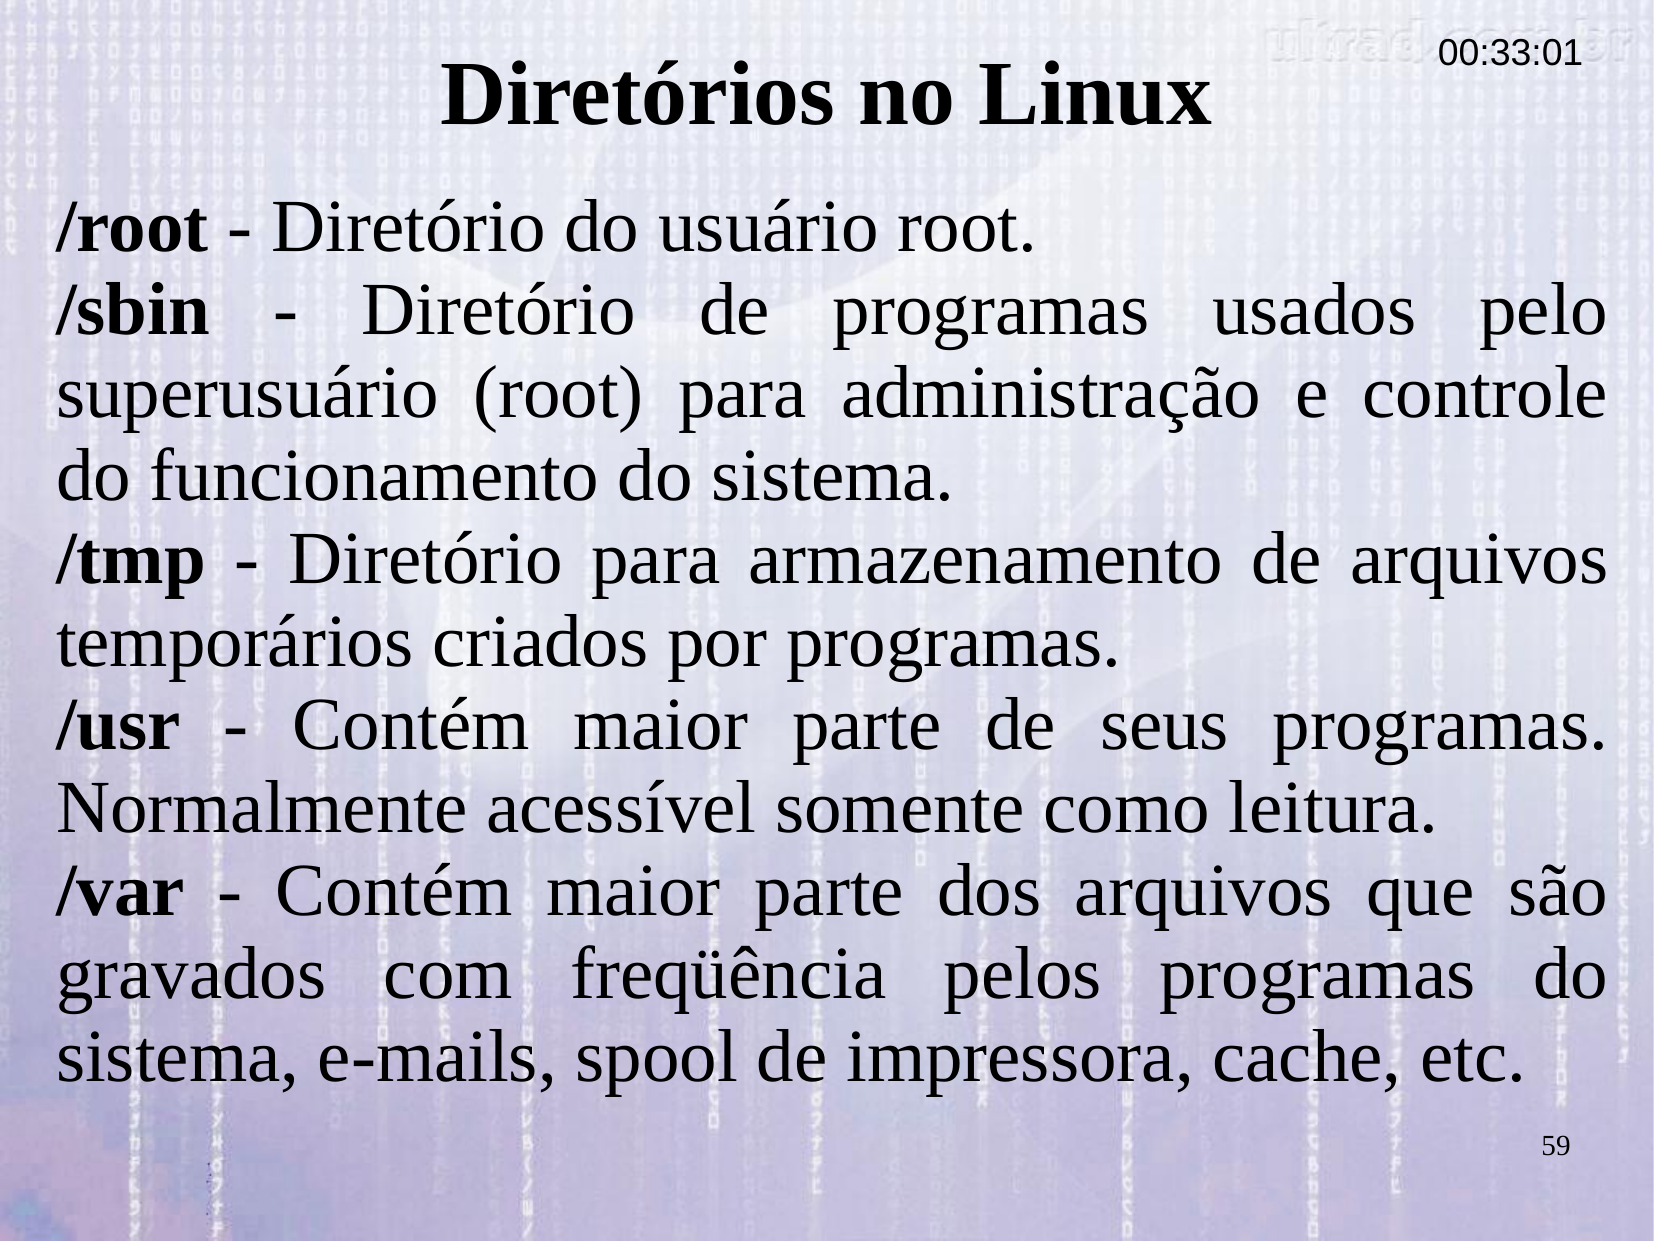

02:51:30
Diretórios no Linux
/root - Diretório do usuário root.
/sbin - Diretório de programas usados pelo superusuário (root) para administração e controle do funcionamento do sistema.
/tmp - Diretório para armazenamento de arquivos temporários criados por programas.
/usr - Contém maior parte de seus programas. Normalmente acessível somente como leitura.
/var - Contém maior parte dos arquivos que são gravados com freqüência pelos programas do sistema, e-mails, spool de impressora, cache, etc.
59